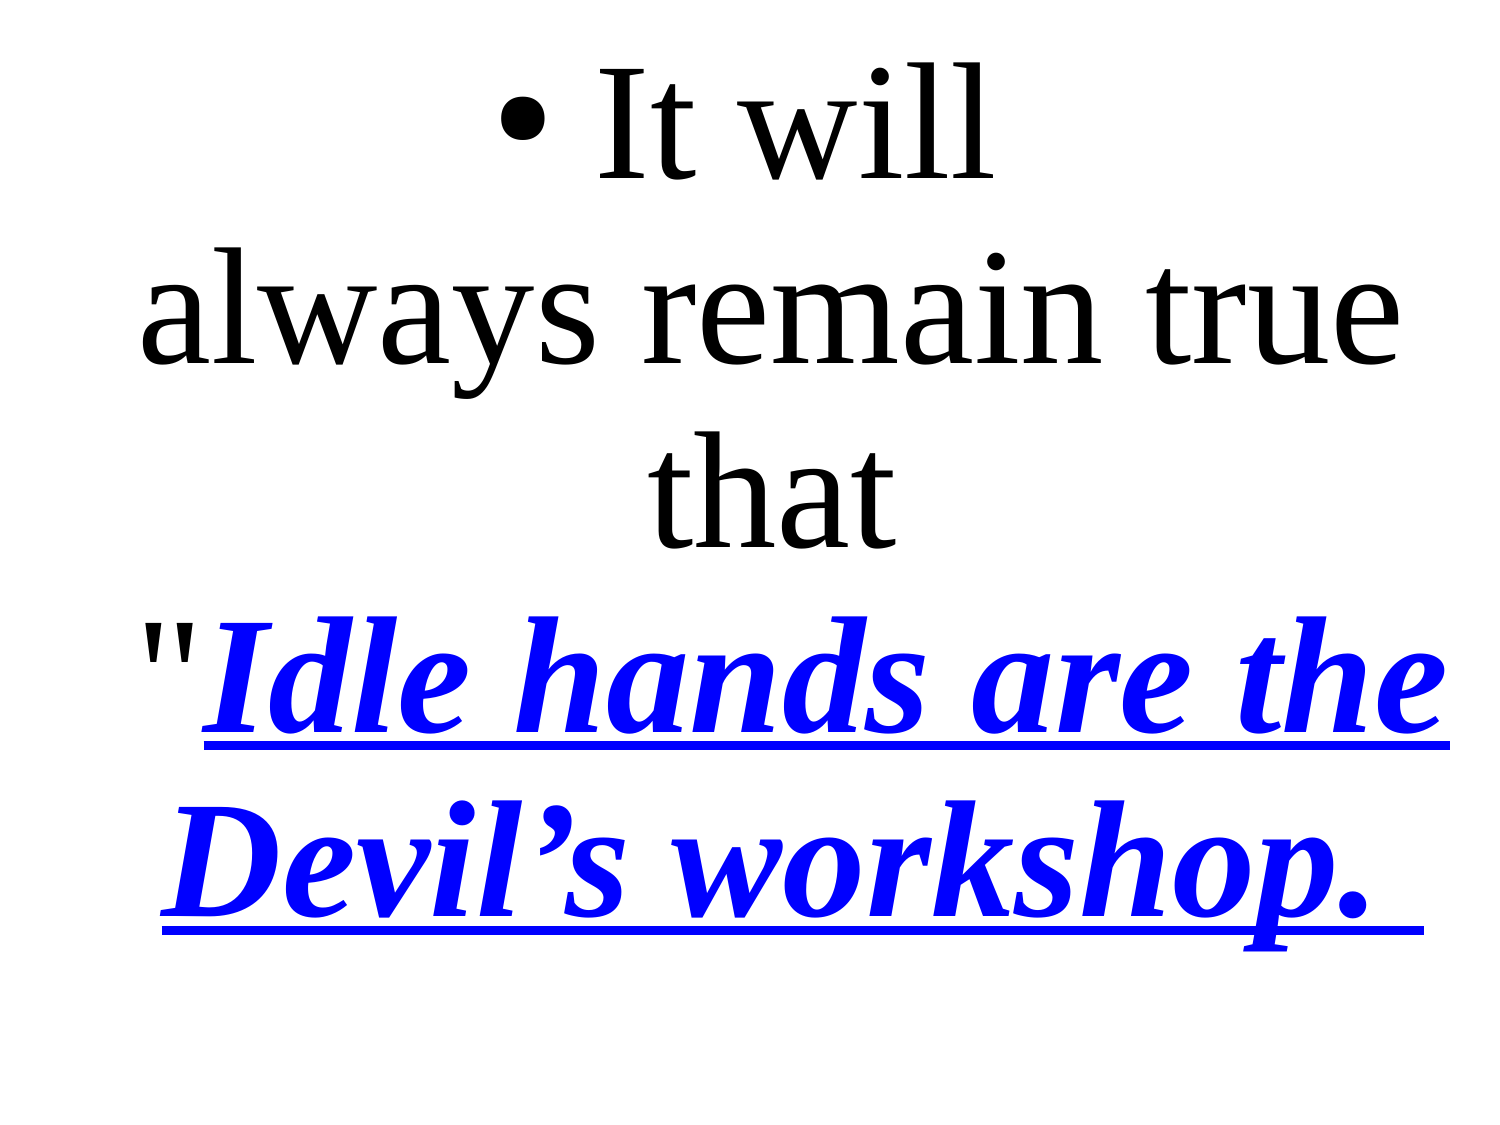

# It will always remain true that "Idle hands are the Devil’s workshop.